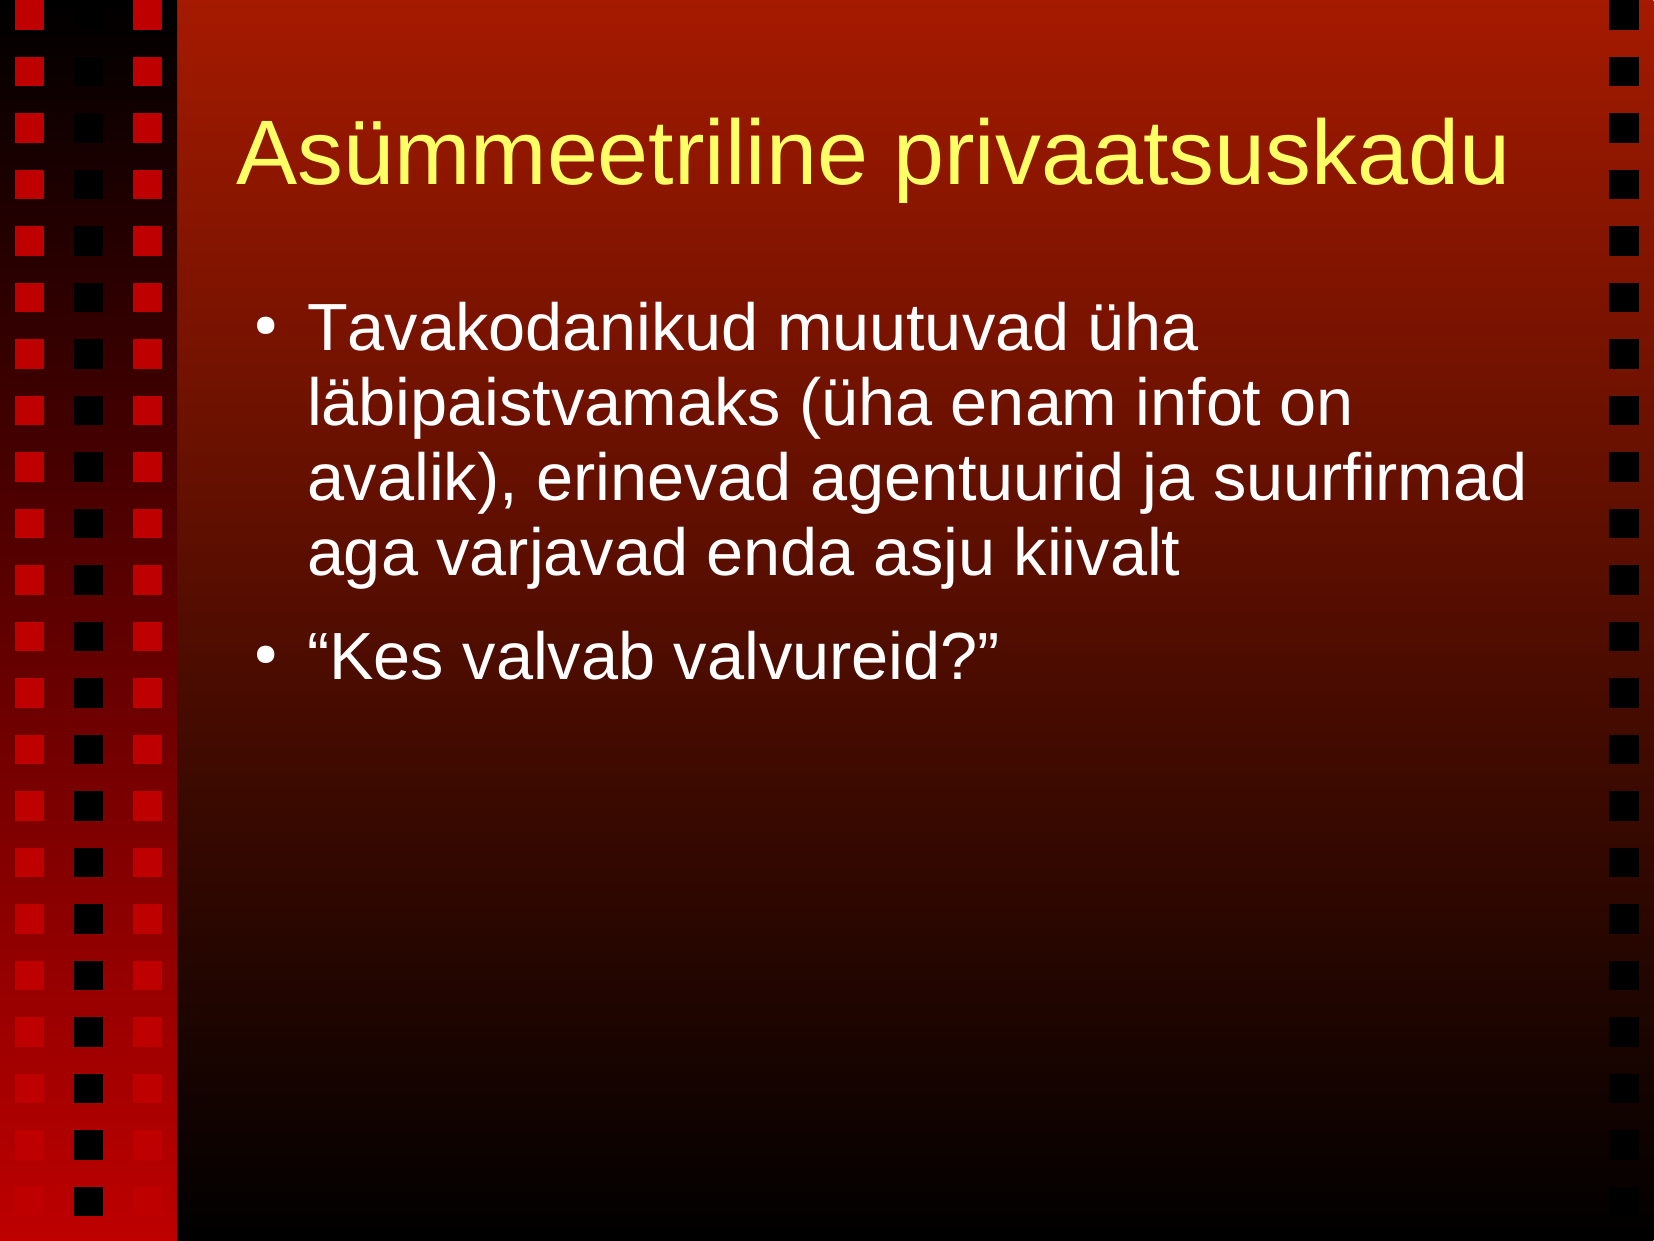

# Asümmeetriline privaatsuskadu
Tavakodanikud muutuvad üha läbipaistvamaks (üha enam infot on avalik), erinevad agentuurid ja suurfirmad aga varjavad enda asju kiivalt
“Kes valvab valvureid?”